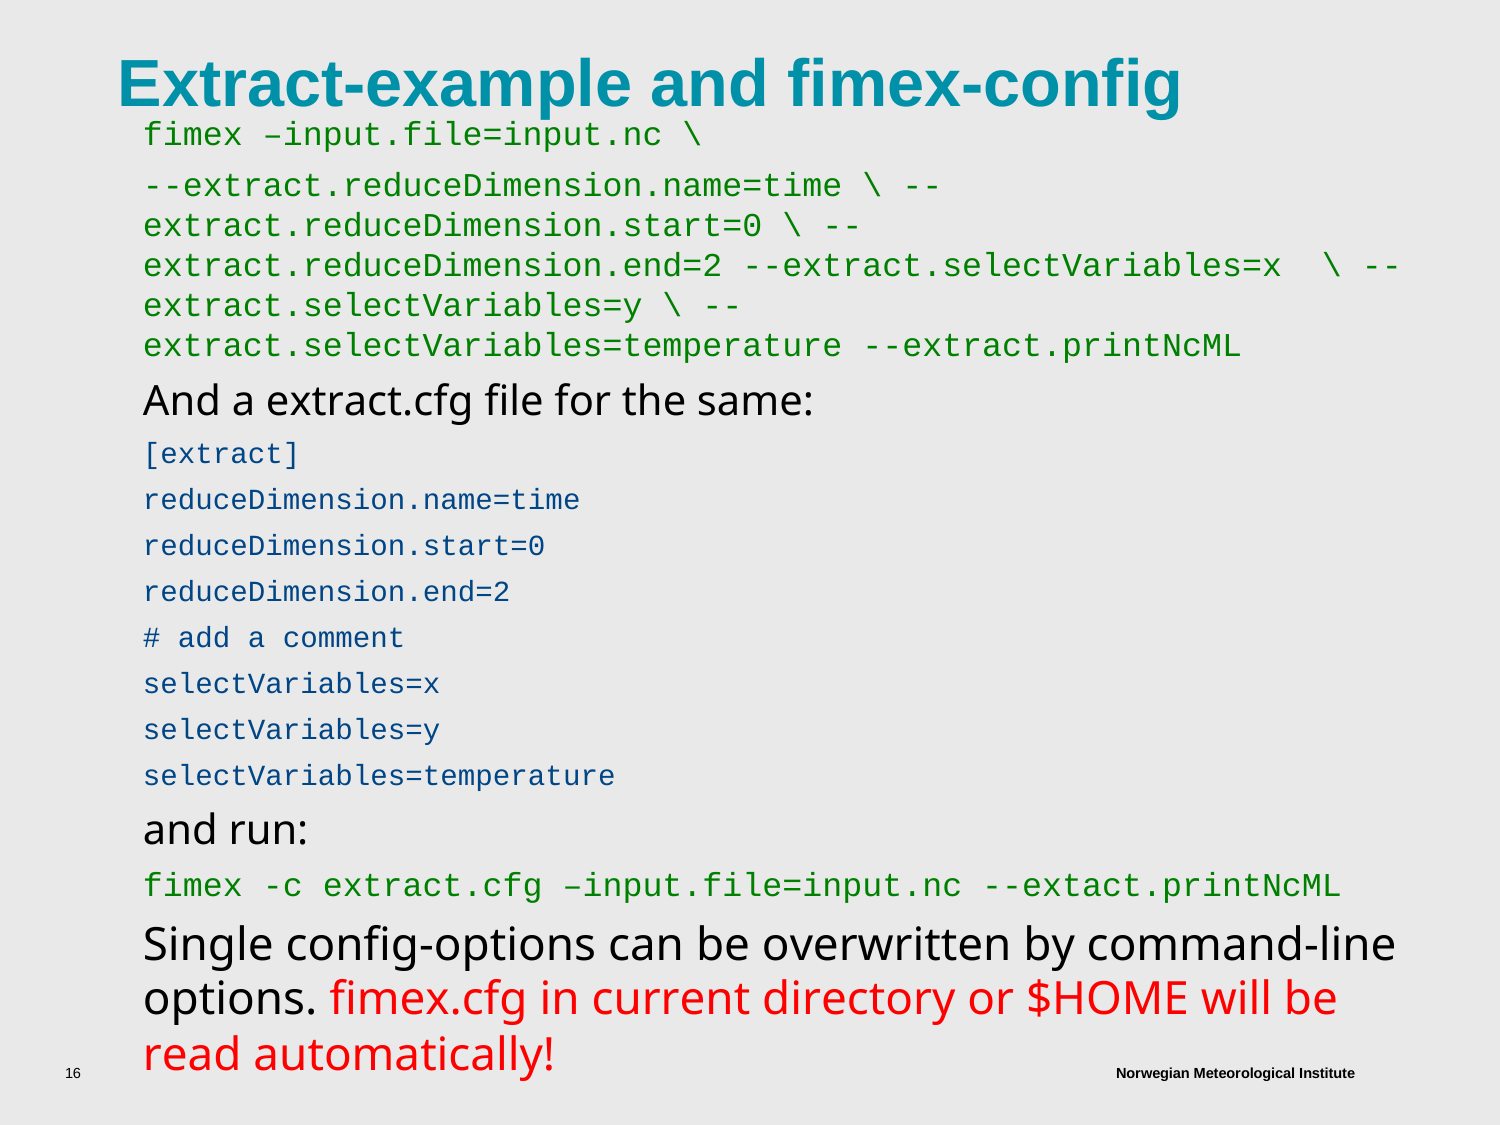

# Extract-example and fimex-config
fimex –input.file=input.nc \
--extract.reduceDimension.name=time \ --extract.reduceDimension.start=0 \ --extract.reduceDimension.end=2 --extract.selectVariables=x \ --extract.selectVariables=y \ --extract.selectVariables=temperature --extract.printNcML
And a extract.cfg file for the same:
[extract]
reduceDimension.name=time
reduceDimension.start=0
reduceDimension.end=2
# add a comment
selectVariables=x
selectVariables=y
selectVariables=temperature
and run:
fimex -c extract.cfg –input.file=input.nc --extact.printNcML
Single config-options can be overwritten by command-line options. fimex.cfg in current directory or $HOME will be read automatically!